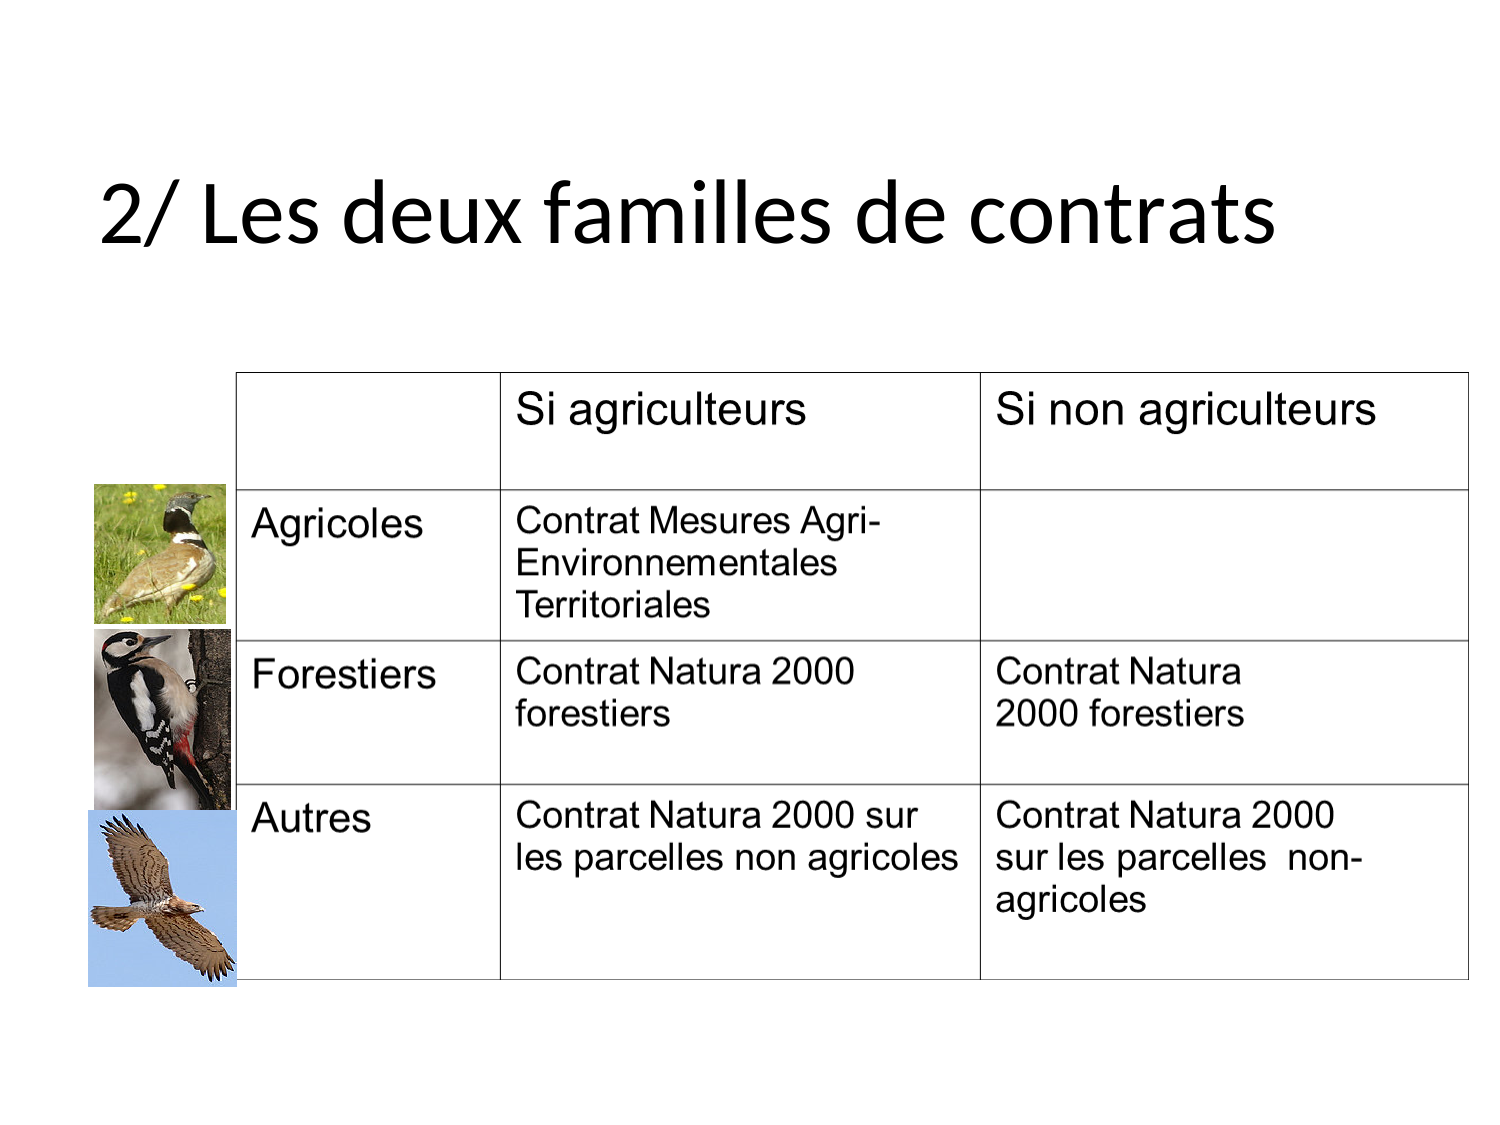

# 2/ Les deux familles de contrats